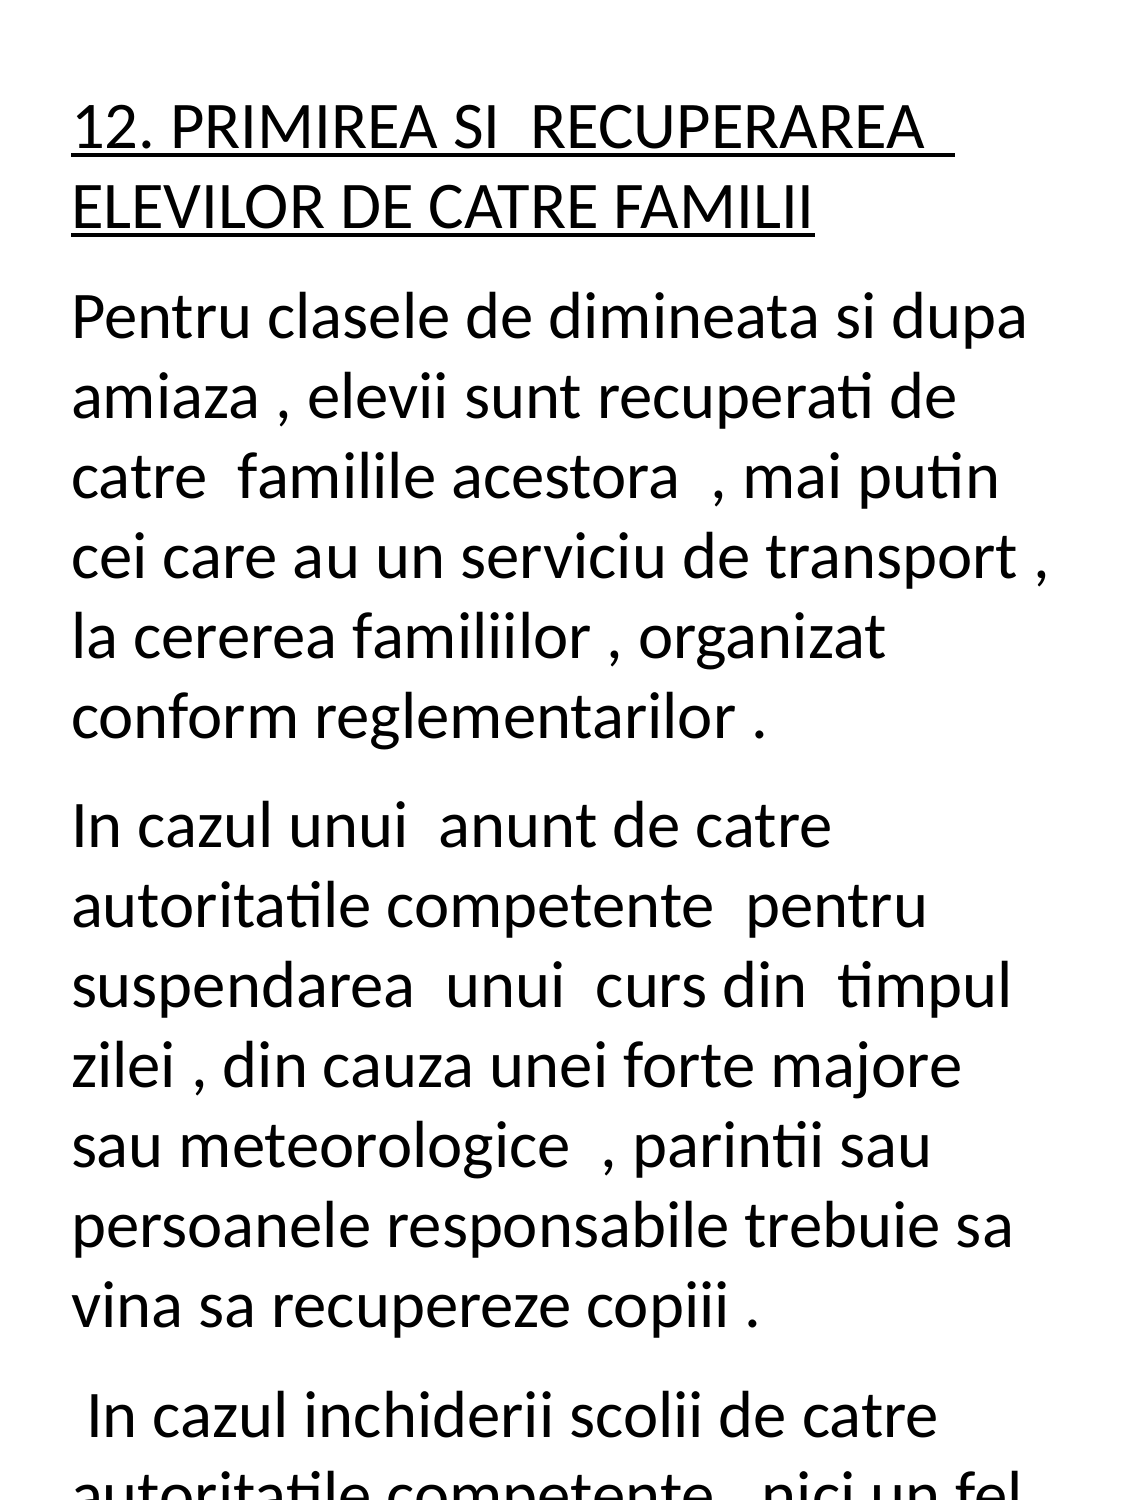

# 12. PRIMIREA SI RECUPERAREA ELEVILOR DE CATRE FAMILII
Pentru clasele de dimineata si dupa amiaza , elevii sunt recuperati de catre familile acestora , mai putin cei care au un serviciu de transport , la cererea familiilor , organizat conform reglementarilor .
In cazul unui anunt de catre autoritatile competente pentru suspendarea unui curs din timpul zilei , din cauza unei forte majore sau meteorologice , parintii sau persoanele responsabile trebuie sa vina sa recupereze copiii .
 In cazul inchiderii scolii de catre autoritatile competente , nici un fel de primire nu este asigurata .
In clasele de gradinita , copiii sunt adusi la timp de catre parinti sau persoanele care ii insotesc la invatatori sau la ATSEM .
Ei sunt recuperati la timp , la jumatatea zilei de catre parinti sau persoanele responasabile numite de catre parinti in scris si prezentati la invatator .
Din momentul in care copiii sunt recuperati de catre parinti ei sunt considerati si plasati sub responsabilitatea acestora .
La iesirea din APC , elevii din clasele primare sunt codusi la poarta pe cand cei de la gradinita sunt recuperati din clase , de catre parinti .
Excluderea temporara a unui copil , pentru o perioada ce nu depaseste o saptamana , poate fi pronuntata de catre director , cu un aviz scolar , in cazul unei neglijente repetate sau a unei rea vointe de catre parinti pentru a recupera copilul la sfarsitul fiecarui curs , la orele fixate de catre regulamentul interior .
13 . PARINTII DE ELEVI
In cazul necesitatii pentru incadrarea elevilor in exteriorul scolii in timpul anului scolar , directorul poate accepta sau solicita participarea parintilor cu titlu voluntar .
Daca incadrarea nu este suficienta , iesirile in exteriorul scolii vor fi anulate ( piscina sau gimnaziu ) .
14 PERSONAL COMUNAL
 Personalul specializat , conform statutului sau , colaboreaza la supravegherea si insotirea la cursul activitatilor exterioare , elevii din clasele de gradinita sau un grup de elevi desemnati de catre director .